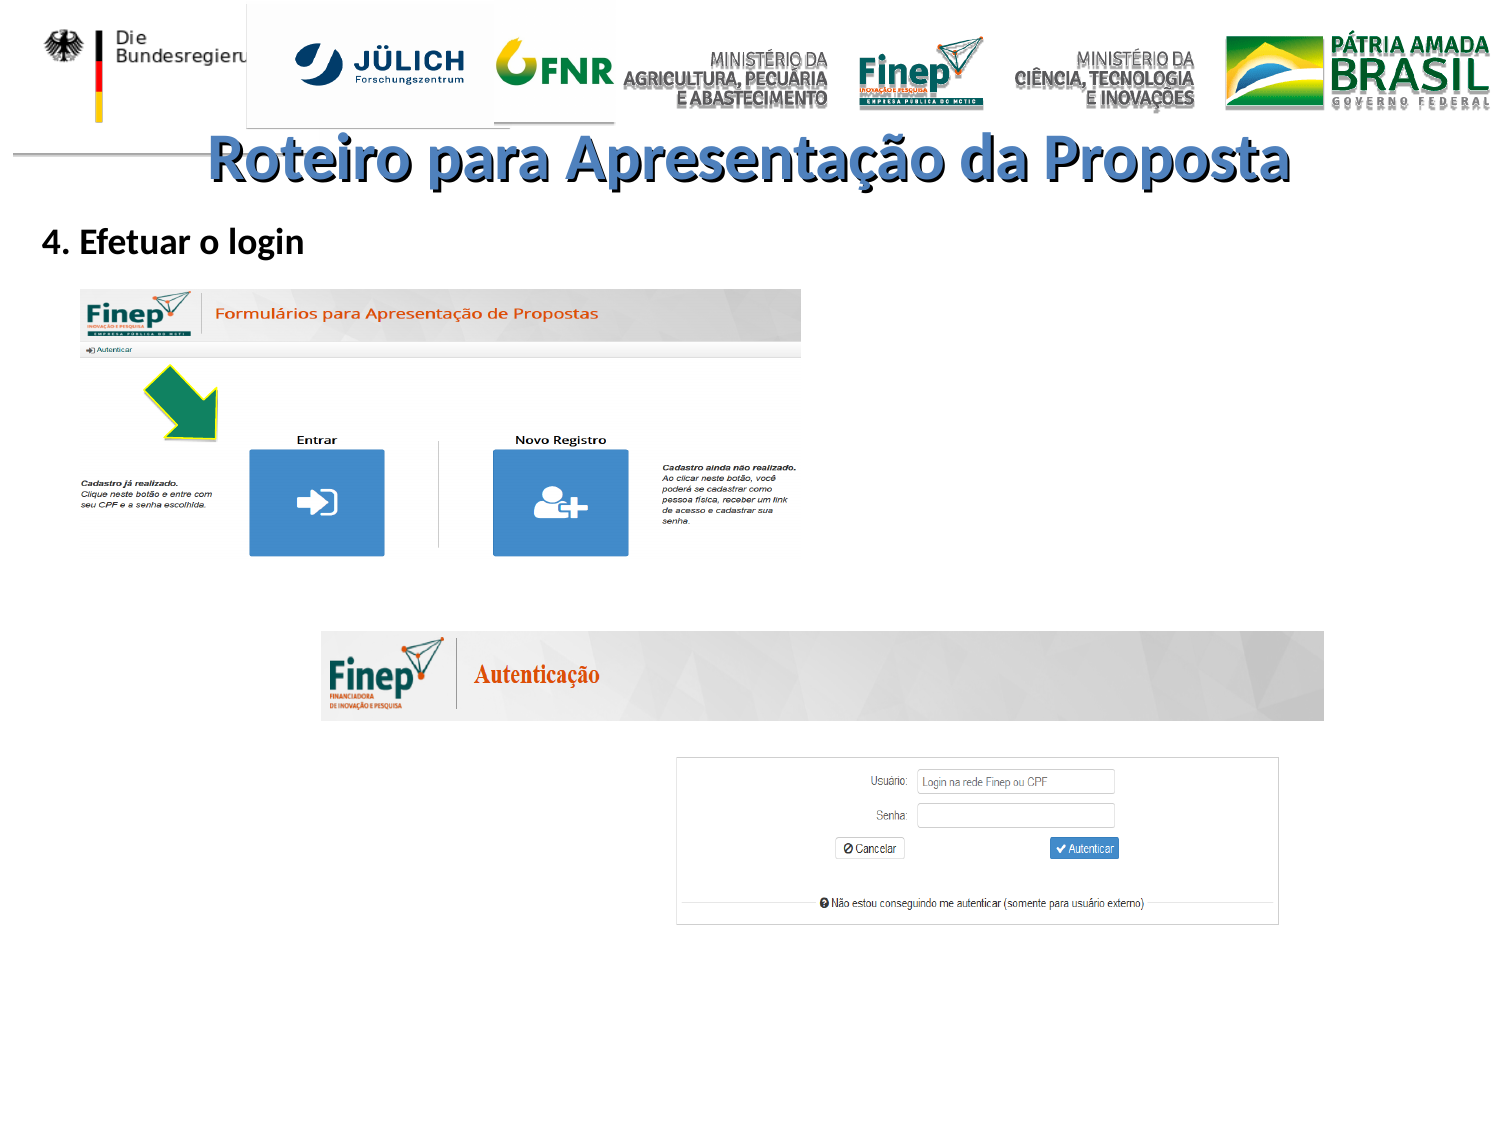

Roteiro para Apresentação da Proposta
4. Efetuar o login